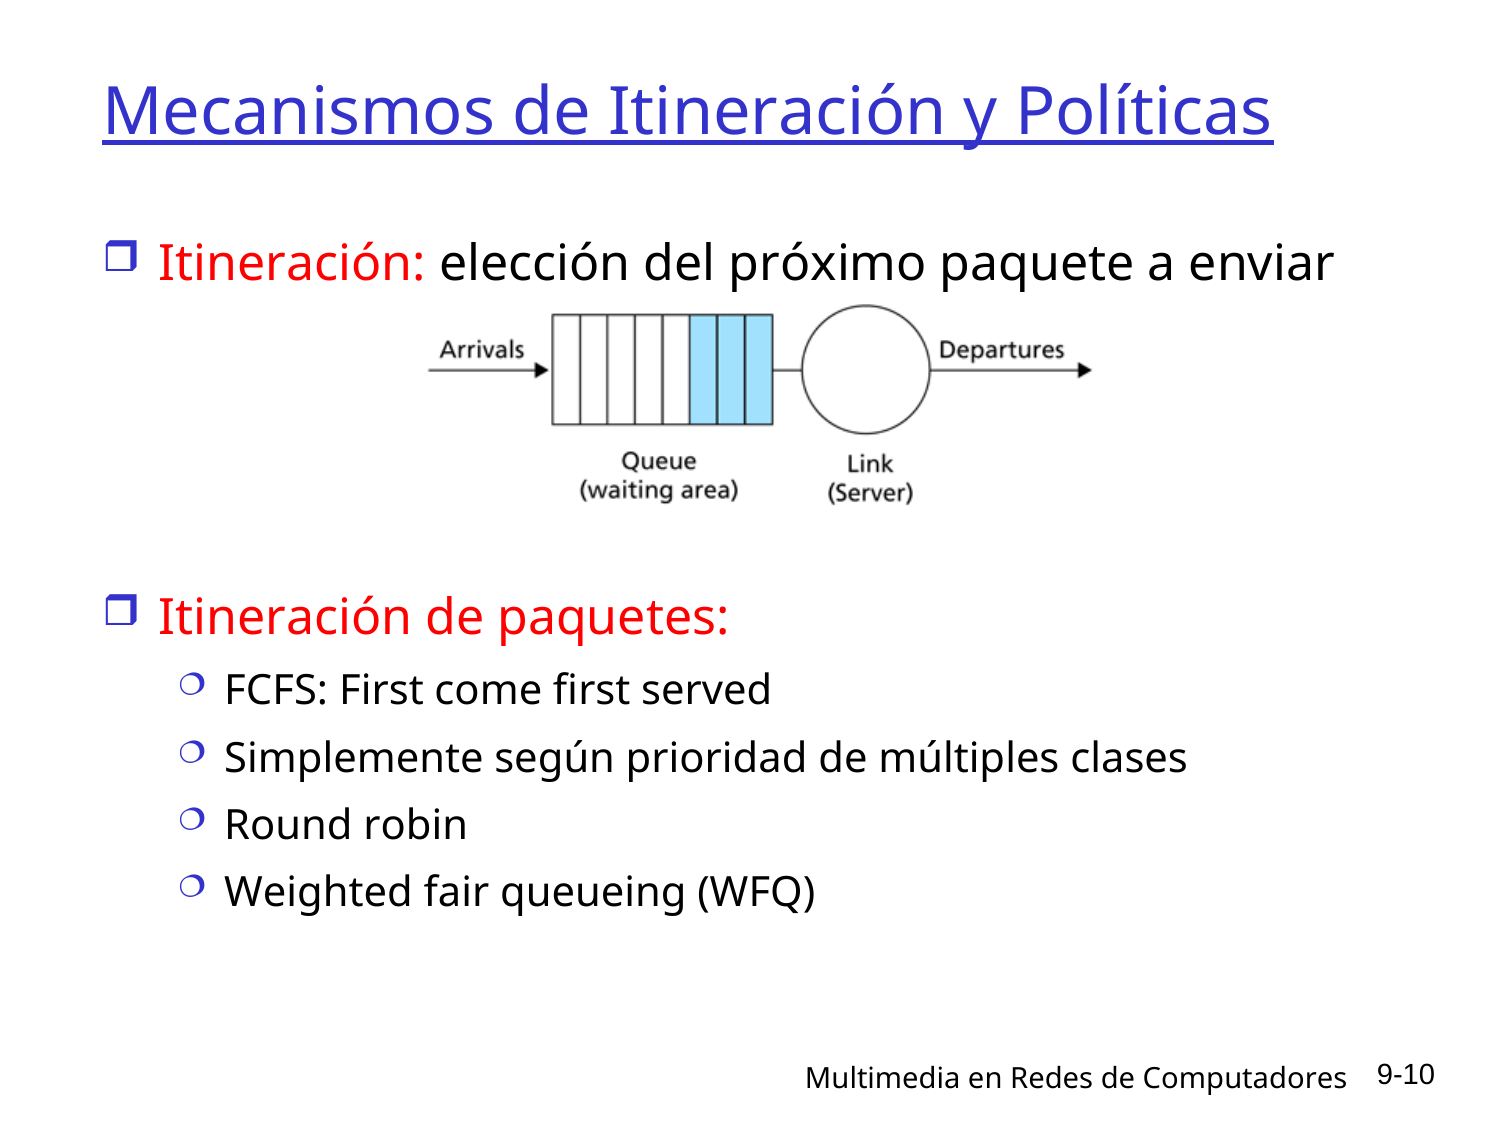

# Mecanismos de Itineración y Políticas
Itineración: elección del próximo paquete a enviar
Itineración de paquetes:
FCFS: First come first served
Simplemente según prioridad de múltiples clases
Round robin
Weighted fair queueing (WFQ)
10